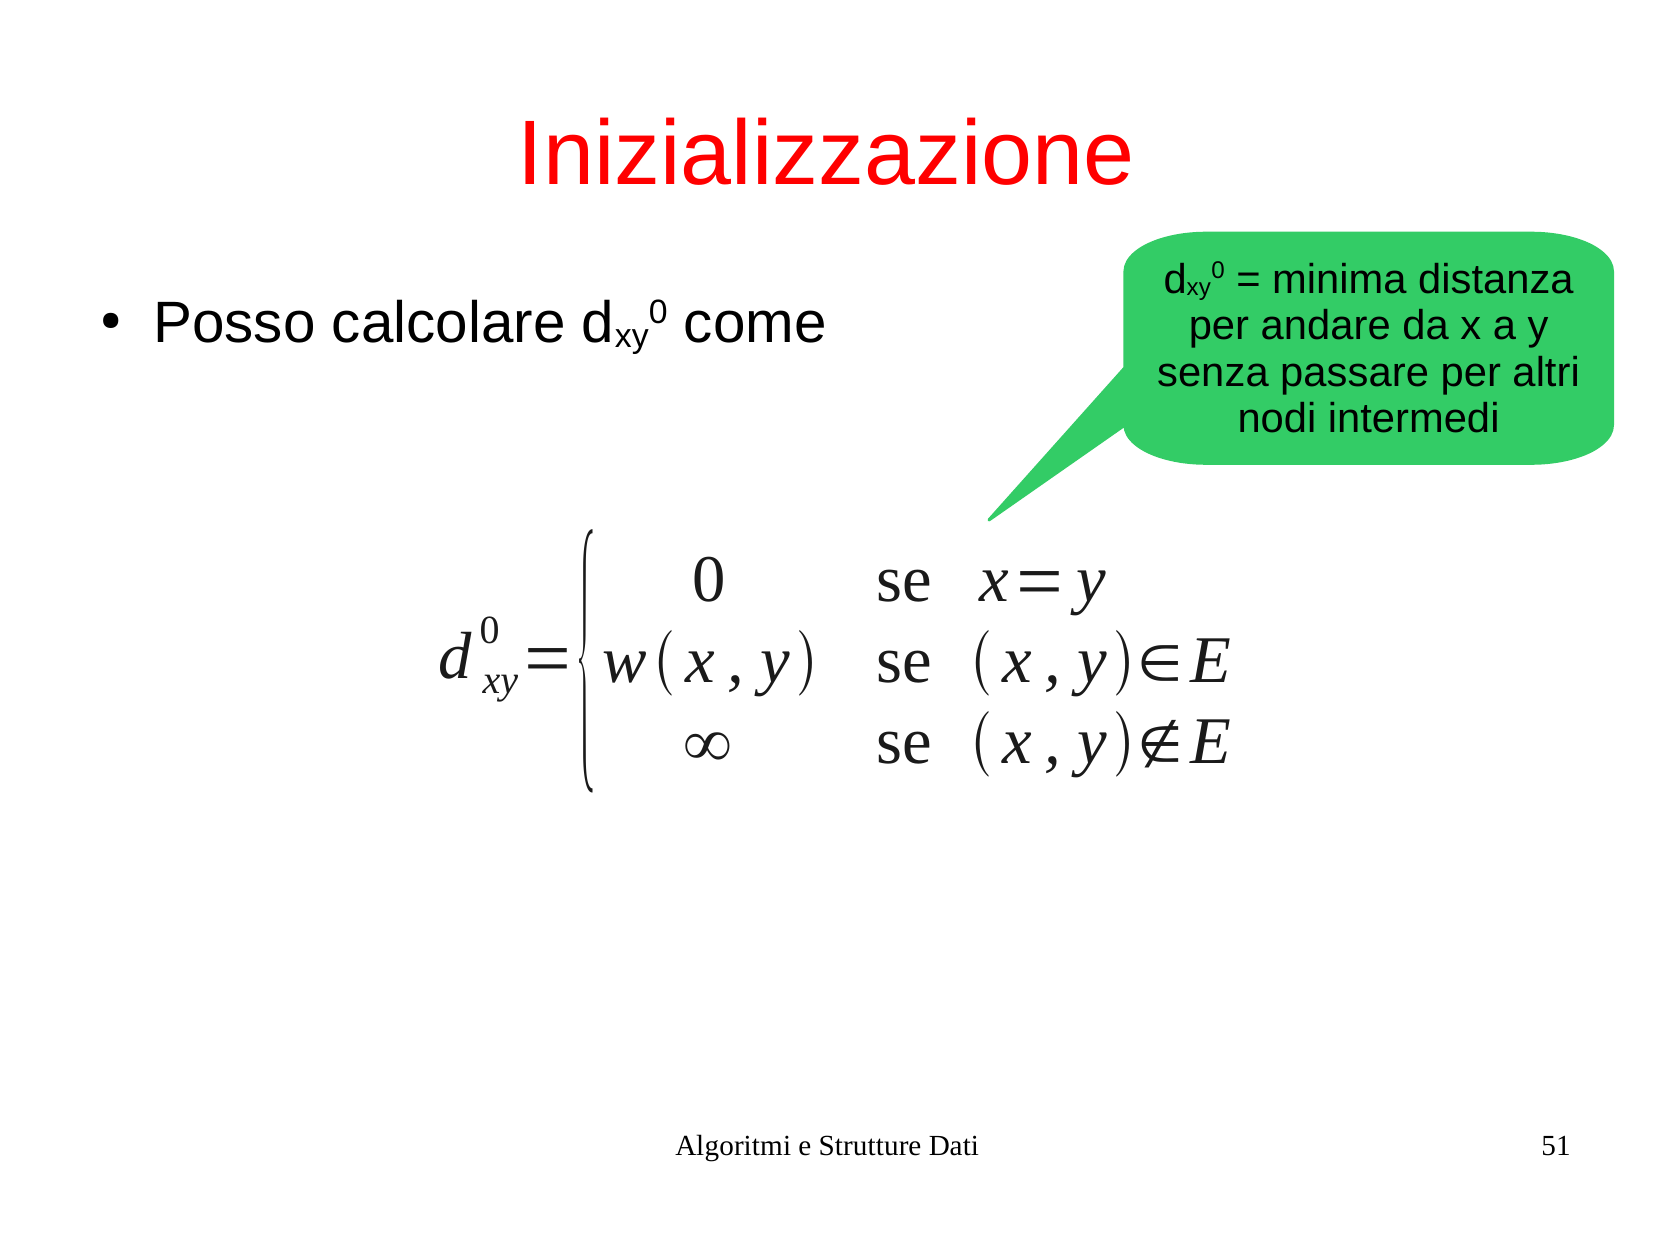

# Inizializzazione
dxy0 = minima distanza per andare da x a y senza passare per altri nodi intermedi
Posso calcolare dxy0 come
Algoritmi e Strutture Dati
51